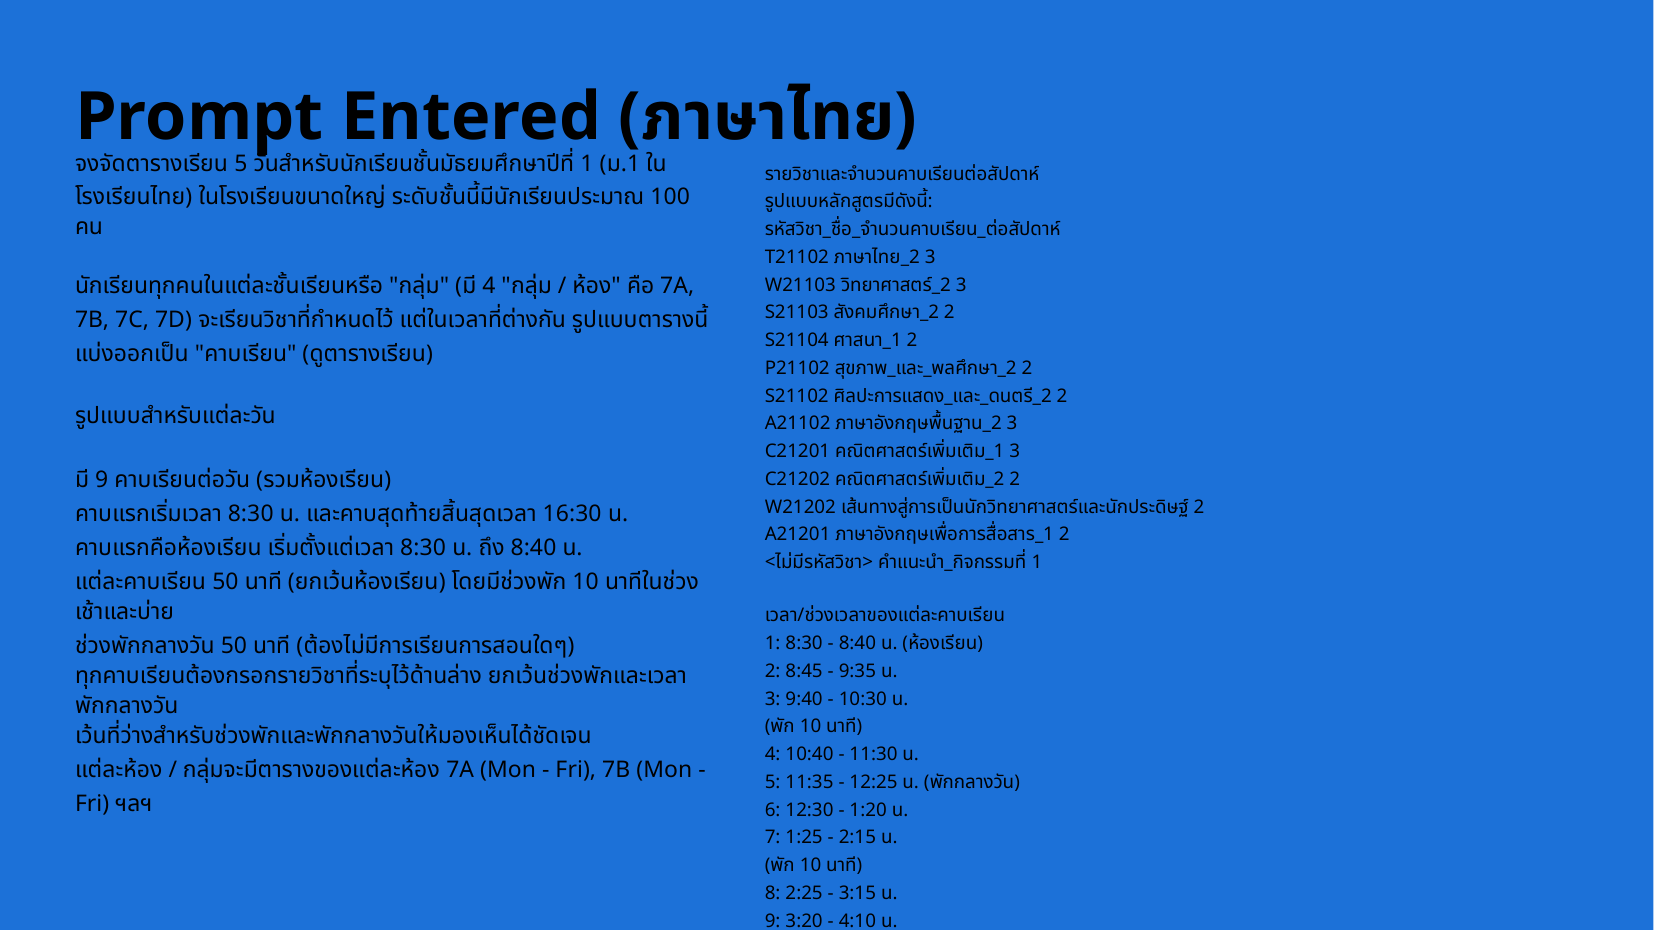

# Prompt Entered (ภาษาไทย)
จงจัดตารางเรียน 5 วันสำหรับนักเรียนชั้นมัธยมศึกษาปีที่ 1 (ม.1 ในโรงเรียนไทย) ในโรงเรียนขนาดใหญ่ ระดับชั้นนี้มีนักเรียนประมาณ 100 คน
นักเรียนทุกคนในแต่ละชั้นเรียนหรือ "กลุ่ม" (มี 4 "กลุ่ม / ห้อง" คือ 7A, 7B, 7C, 7D) จะเรียนวิชาที่กำหนดไว้ แต่ในเวลาที่ต่างกัน รูปแบบตารางนี้แบ่งออกเป็น "คาบเรียน" (ดูตารางเรียน)
รูปแบบสำหรับแต่ละวัน
มี 9 คาบเรียนต่อวัน (รวมห้องเรียน)
คาบแรกเริ่มเวลา 8:30 น. และคาบสุดท้ายสิ้นสุดเวลา 16:30 น.
คาบแรกคือห้องเรียน เริ่มตั้งแต่เวลา 8:30 น. ถึง 8:40 น.
แต่ละคาบเรียน 50 นาที (ยกเว้นห้องเรียน) โดยมีช่วงพัก 10 นาทีในช่วงเช้าและบ่าย
ช่วงพักกลางวัน 50 นาที (ต้องไม่มีการเรียนการสอนใดๆ)
ทุกคาบเรียนต้องกรอกรายวิชาที่ระบุไว้ด้านล่าง ยกเว้นช่วงพักและเวลาพักกลางวัน
เว้นที่ว่างสำหรับช่วงพักและพักกลางวันให้มองเห็นได้ชัดเจน
แต่ละห้อง / กลุ่มจะมีตารางของแต่ละห้อง 7A (Mon - Fri), 7B (Mon - Fri) ฯลฯ
รายวิชาและจำนวนคาบเรียนต่อสัปดาห์
รูปแบบหลักสูตรมีดังนี้:
รหัสวิชา_ชื่อ_จำนวนคาบเรียน_ต่อสัปดาห์
T21102 ภาษาไทย_2 3
W21103 วิทยาศาสตร์_2 3
S21103 สังคมศึกษา_2 2
S21104 ศาสนา_1 2
P21102 สุขภาพ_และ_พลศึกษา_2 2
S21102 ศิลปะการแสดง_และ_ดนตรี_2 2
A21102 ภาษาอังกฤษพื้นฐาน_2 3
C21201 คณิตศาสตร์เพิ่มเติม_1 3
C21202 คณิตศาสตร์เพิ่มเติม_2 2
W21202 เส้นทางสู่การเป็นนักวิทยาศาสตร์และนักประดิษฐ์ 2
A21201 ภาษาอังกฤษเพื่อการสื่อสาร_1 2
<ไม่มีรหัสวิชา> คำแนะนำ_กิจกรรมที่ 1
เวลา/ช่วงเวลาของแต่ละคาบเรียน
1: 8:30 - 8:40 น. (ห้องเรียน)
2: 8:45 - 9:35 น.
3: 9:40 - 10:30 น.
(พัก 10 นาที)
4: 10:40 - 11:30 น.
5: 11:35 - 12:25 น. (พักกลางวัน)
6: 12:30 - 1:20 น.
7: 1:25 - 2:15 น.
(พัก 10 นาที)
8: 2:25 - 3:15 น.
9: 3:20 - 4:10 น.
เมื่อสร้างตารางเวลาแล้ว ให้สร้างไฟล์ CSV ออกมา
สร้างจนจบ